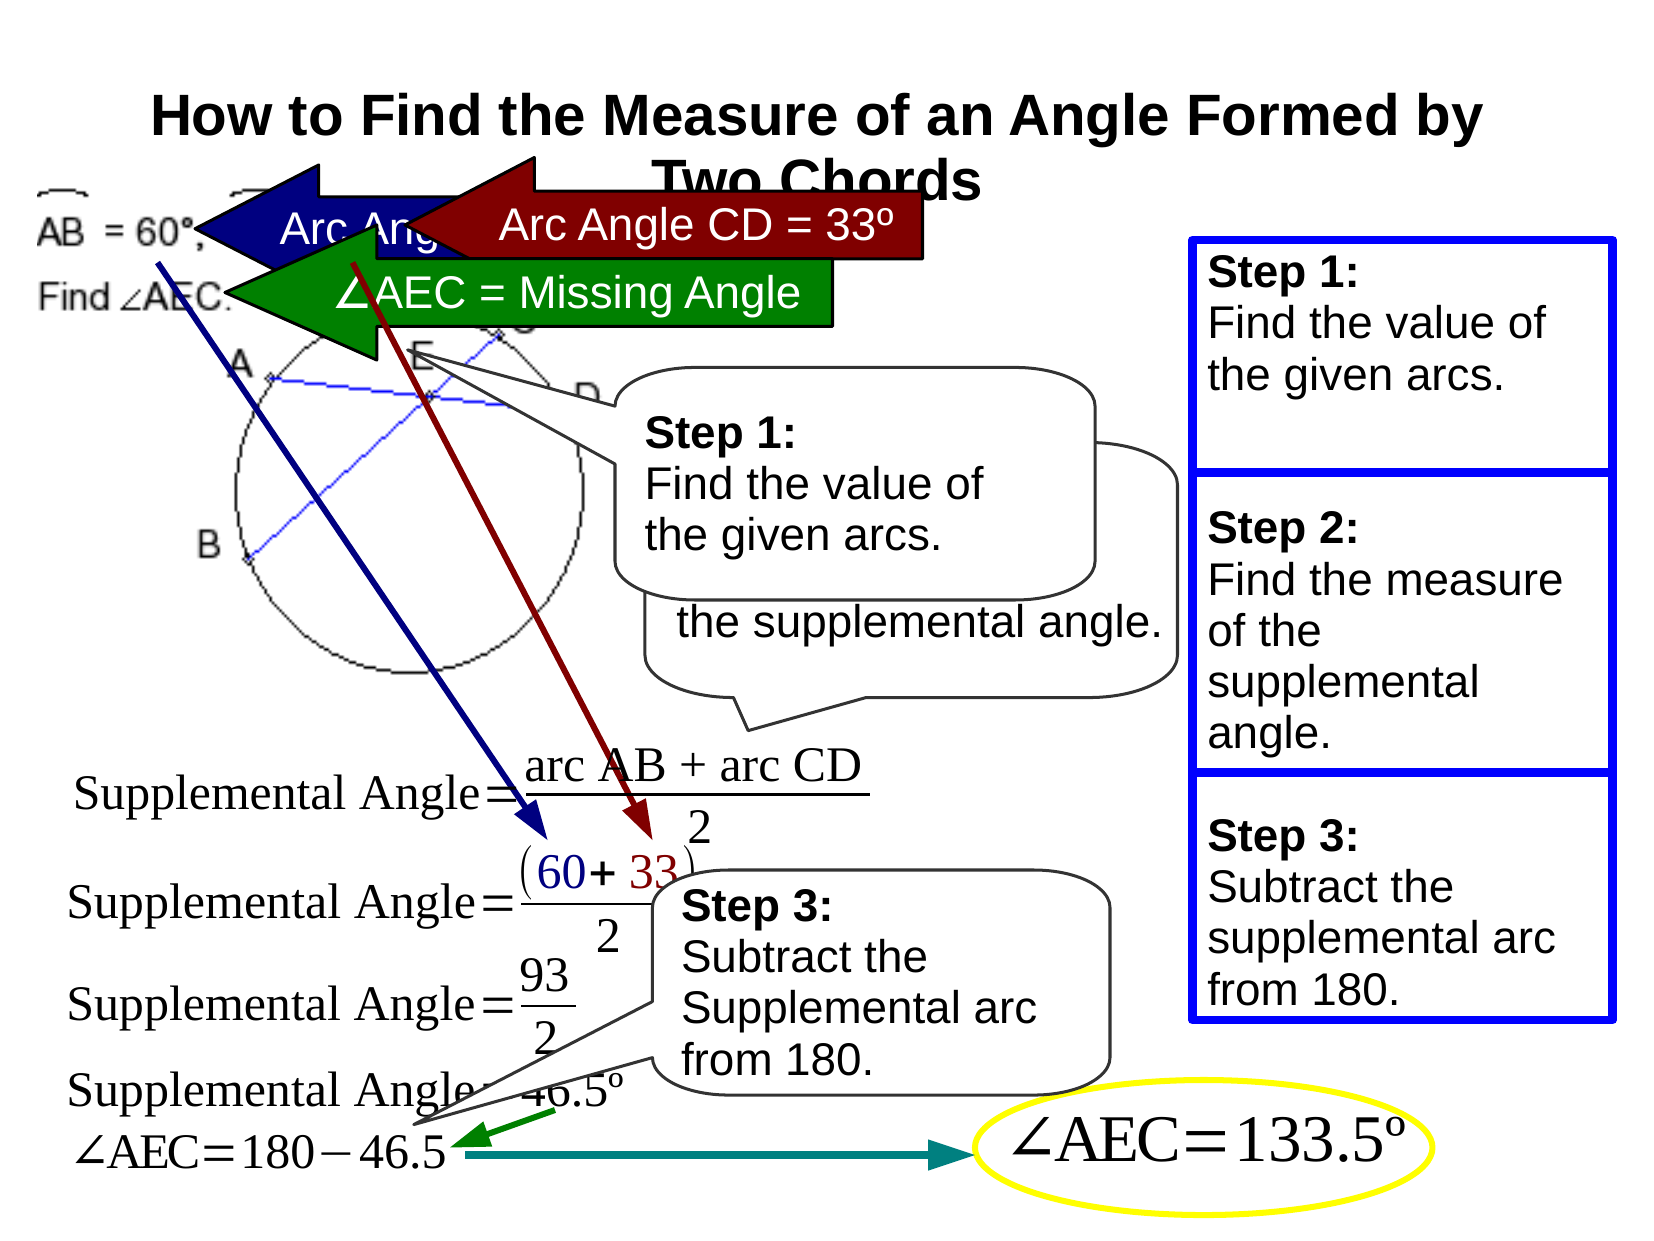

How to Find the Measure of an Angle Formed by Two Chords
Arc Angle CD = 33º
Arc Angle AB = 60º
Step 1:
Find the value of the given arcs.
Step 2:
Find the measure of the supplemental angle.
Step 3:
Subtract the supplemental arc from 180.
∠AEC = Missing Angle
Step 1:
Find the value of
the given arcs.
Step 2:
Find the measure of
the supplemental angle.
Step 3:
Subtract the
Supplemental arc
from 180.